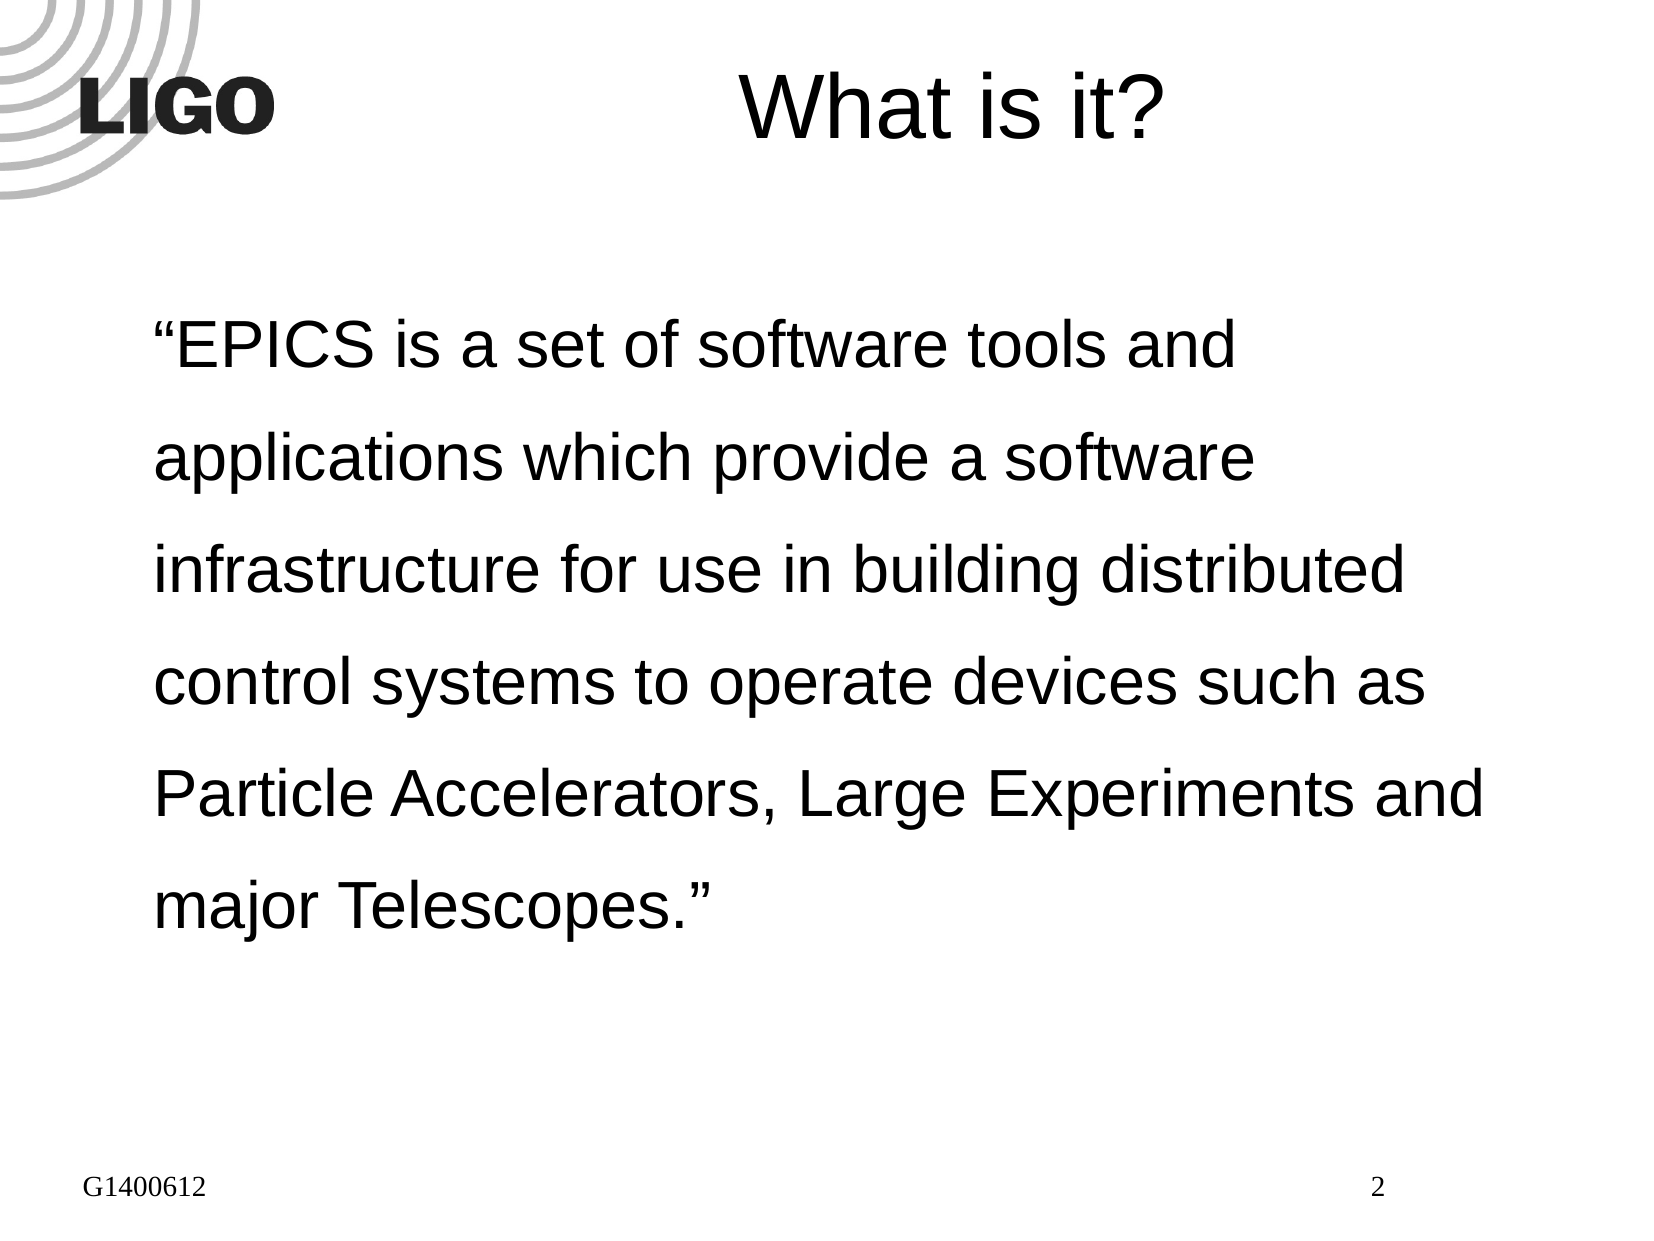

# What is it?
“EPICS is a set of software tools and applications which provide a software infrastructure for use in building distributed control systems to operate devices such as Particle Accelerators, Large Experiments and major Telescopes.”
2